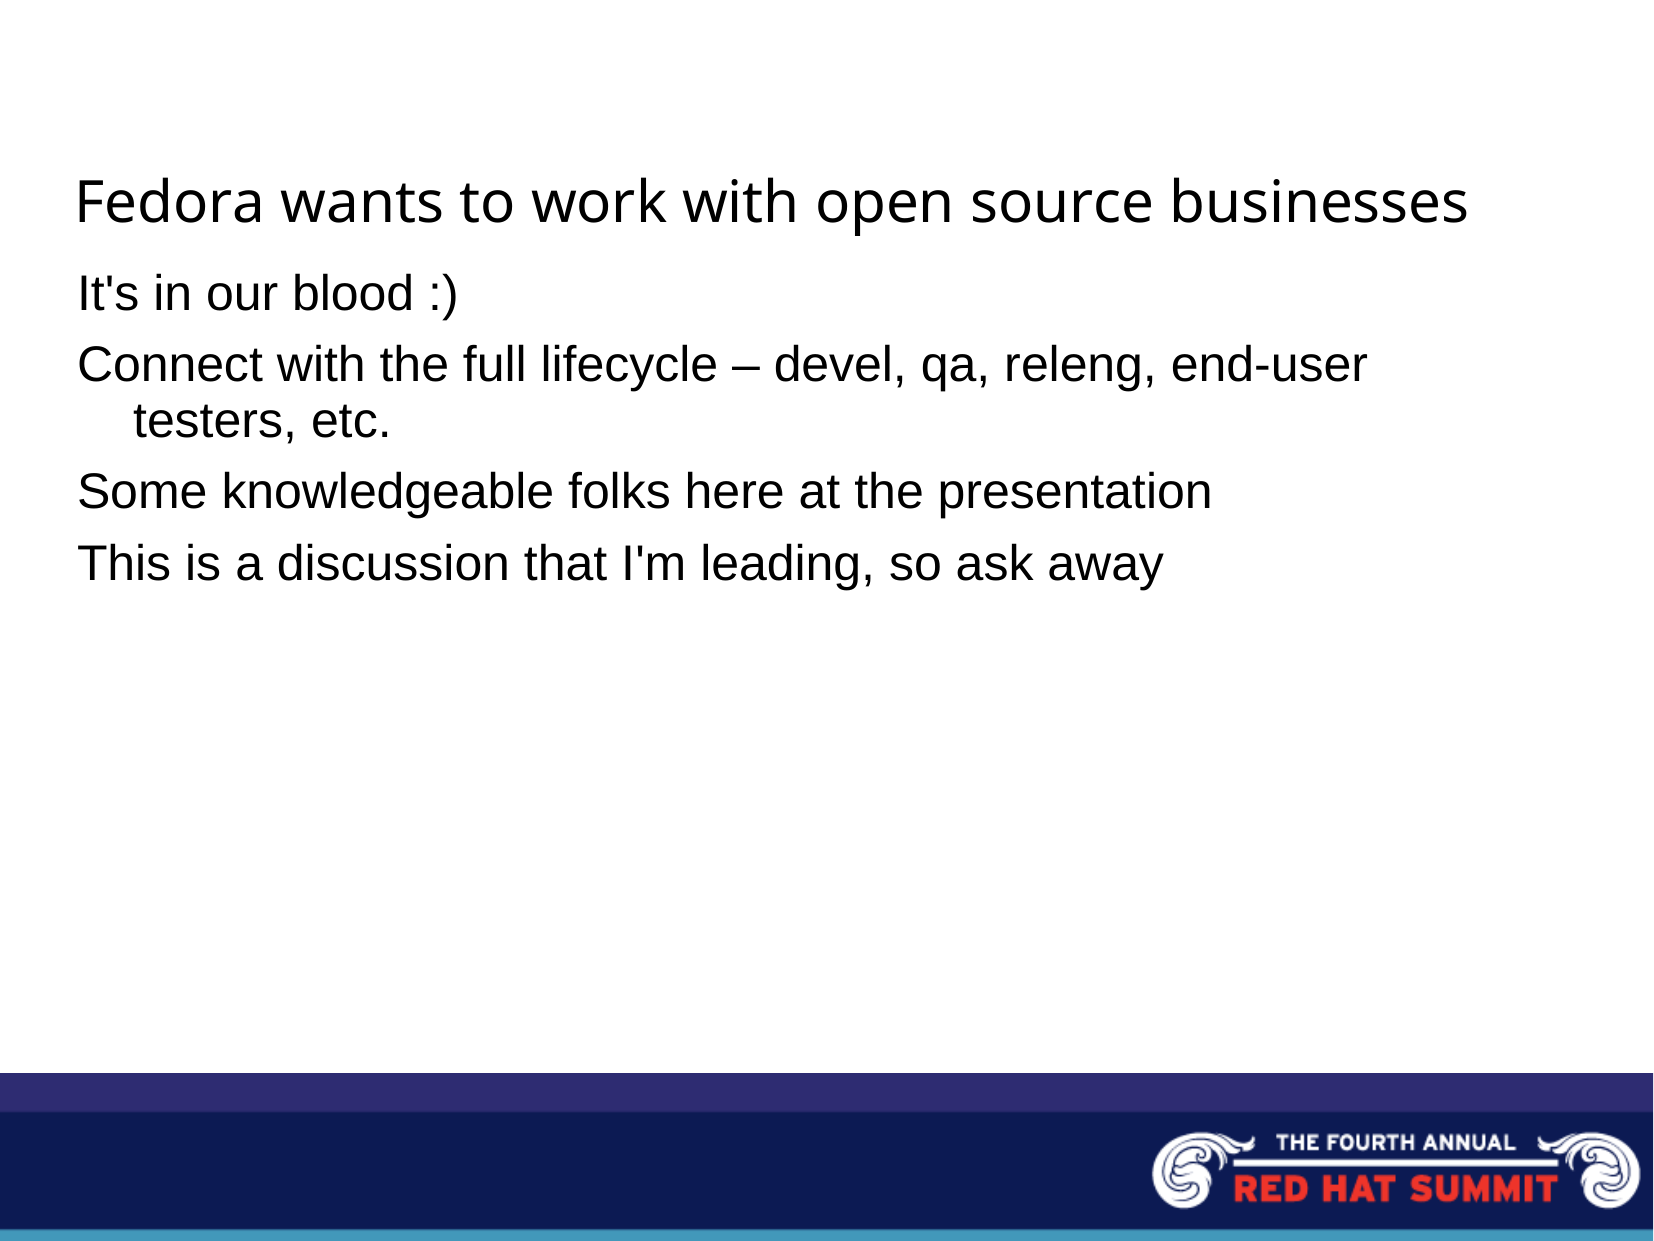

# Fedora wants to work with open source businesses
It's in our blood :)
Connect with the full lifecycle – devel, qa, releng, end-user testers, etc.
Some knowledgeable folks here at the presentation
This is a discussion that I'm leading, so ask away